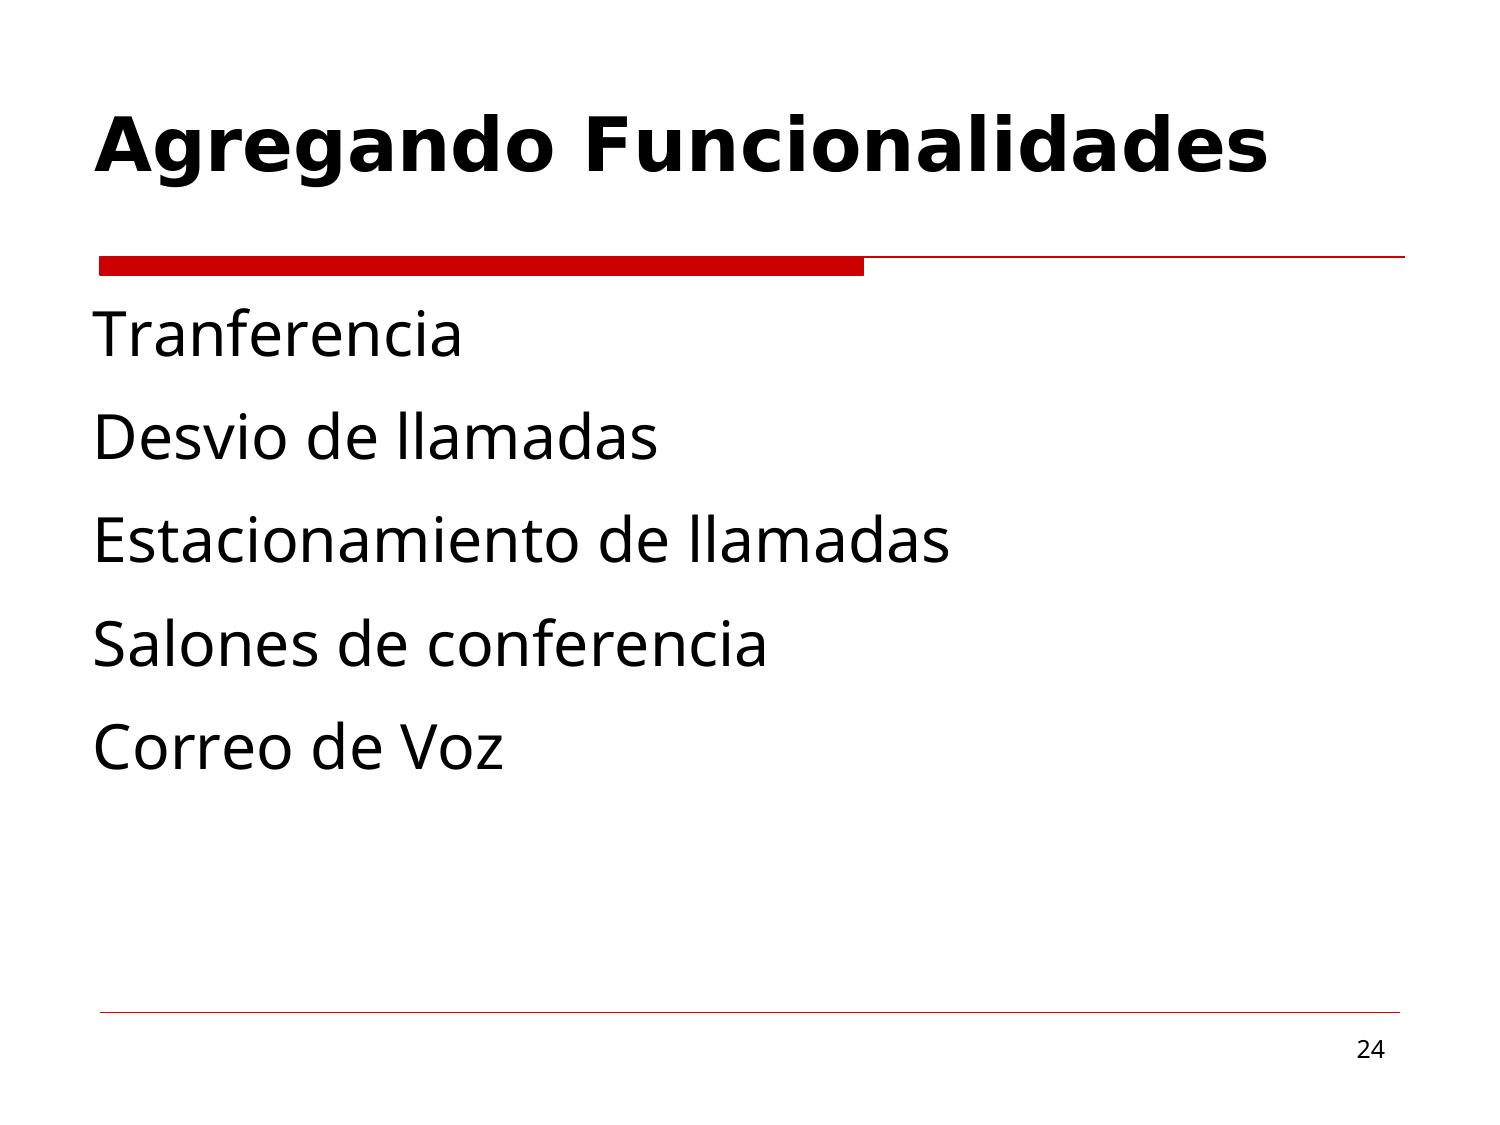

# Agregando Funcionalidades
Tranferencia
Desvio de llamadas
Estacionamiento de llamadas
Salones de conferencia
Correo de Voz